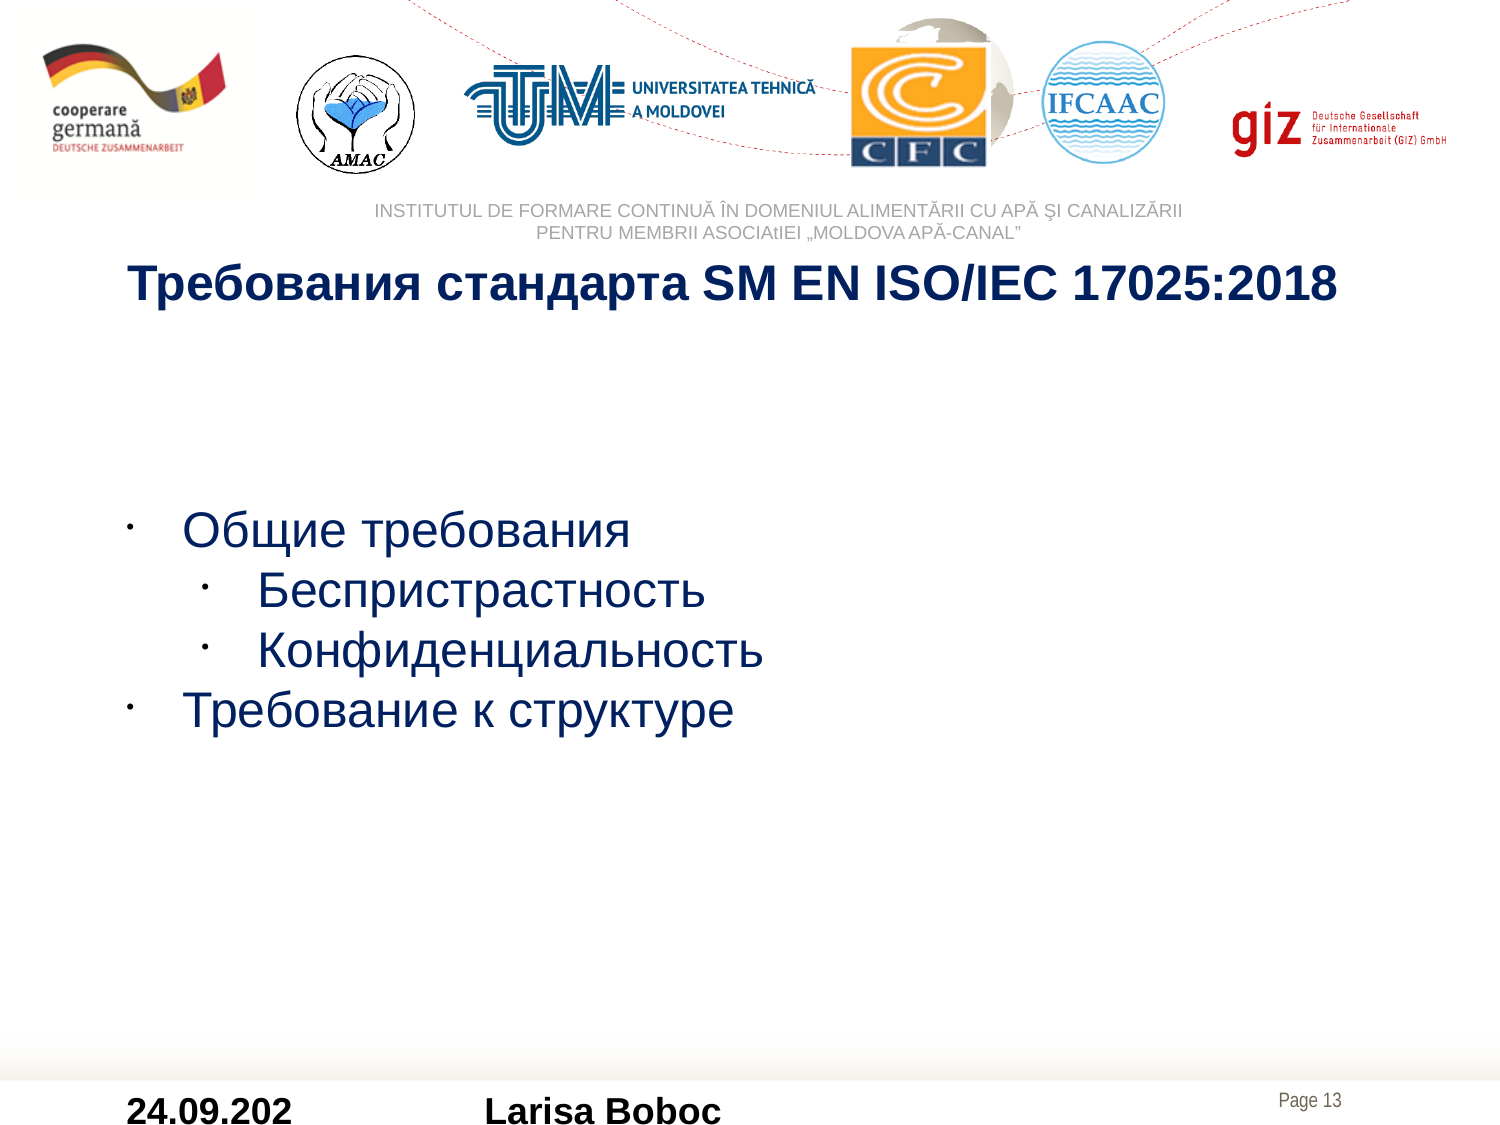

INSTITUTUL DE FORMARE CONTINUĂ ÎN DOMENIUL ALIMENTĂRII CU APĂ ŞI CANALIZĂRII
PENTRU MEMBRII ASOCIAtIEI „MOLDOVA APĂ-CANAL”
# Требования стандарта SM EN ISO/IEC 17025:2018
Общие требования
Беспристрастность
Конфиденциальность
Требование к структуре
Larisa Boboc